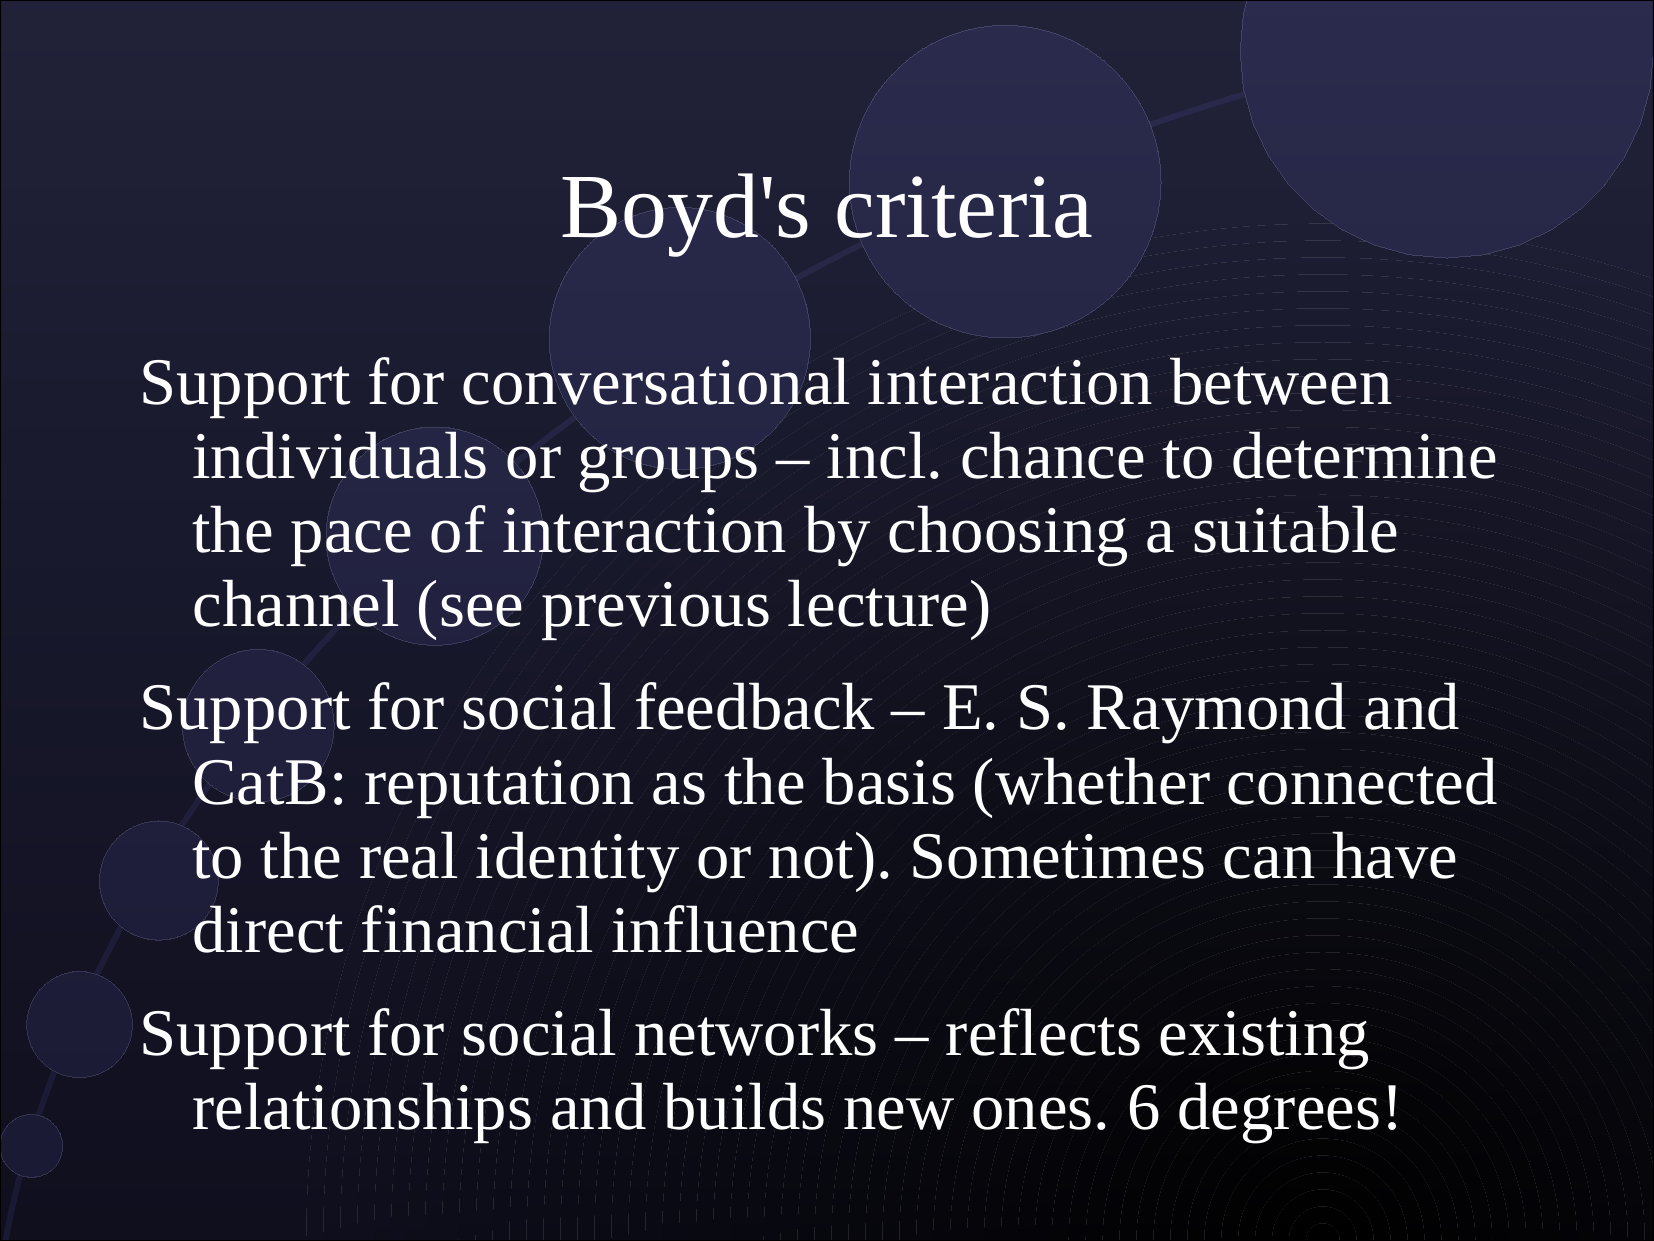

# Boyd's criteria
Support for conversational interaction between individuals or groups – incl. chance to determine the pace of interaction by choosing a suitable channel (see previous lecture)
Support for social feedback – E. S. Raymond and CatB: reputation as the basis (whether connected to the real identity or not). Sometimes can have direct financial influence
Support for social networks – reflects existing relationships and builds new ones. 6 degrees!